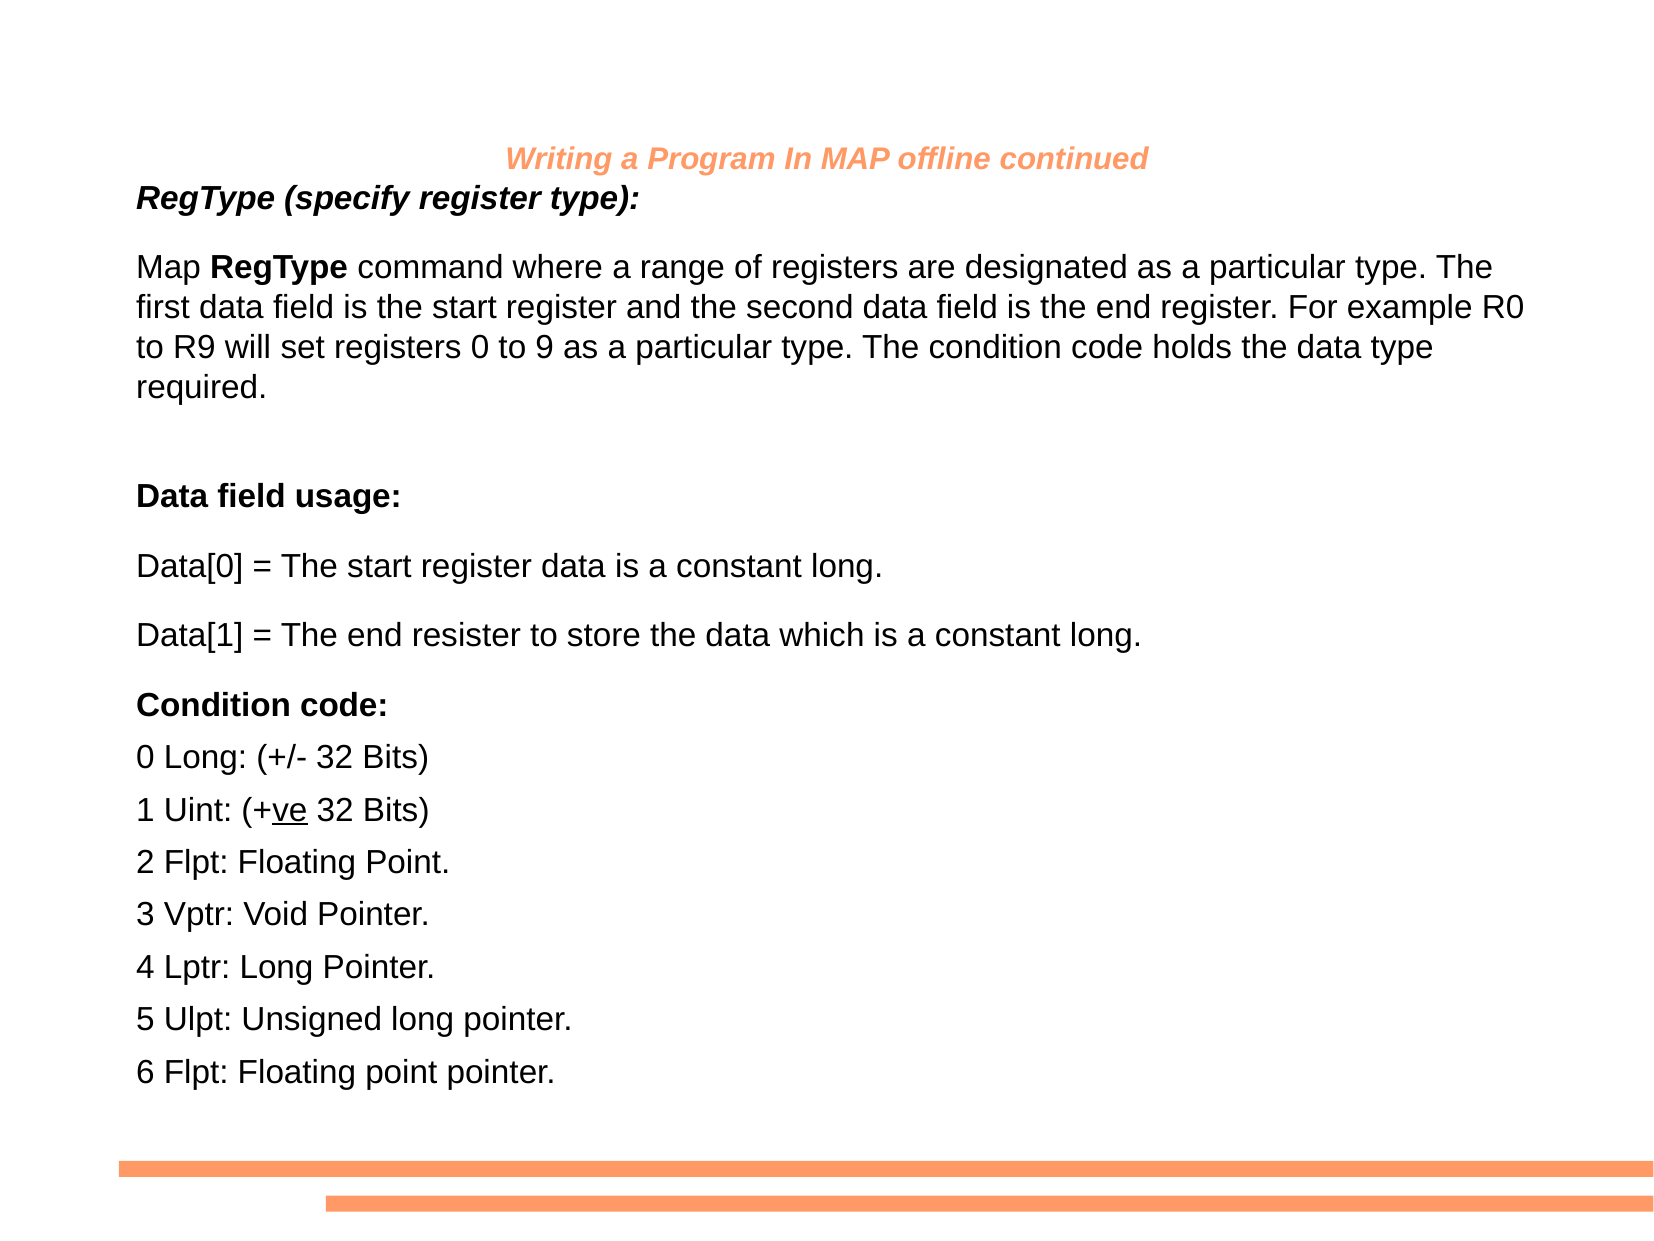

# Writing a Program In MAP offline continued
RegType (specify register type):
Map RegType command where a range of registers are designated as a particular type. The first data field is the start register and the second data field is the end register. For example R0 to R9 will set registers 0 to 9 as a particular type. The condition code holds the data type required.
Data field usage:
Data[0] = The start register data is a constant long.
Data[1] = The end resister to store the data which is a constant long.
Condition code:
0 Long: (+/- 32 Bits)
1 Uint: (+ve 32 Bits)
2 Flpt: Floating Point.
3 Vptr: Void Pointer.
4 Lptr: Long Pointer.
5 Ulpt: Unsigned long pointer.
6 Flpt: Floating point pointer.